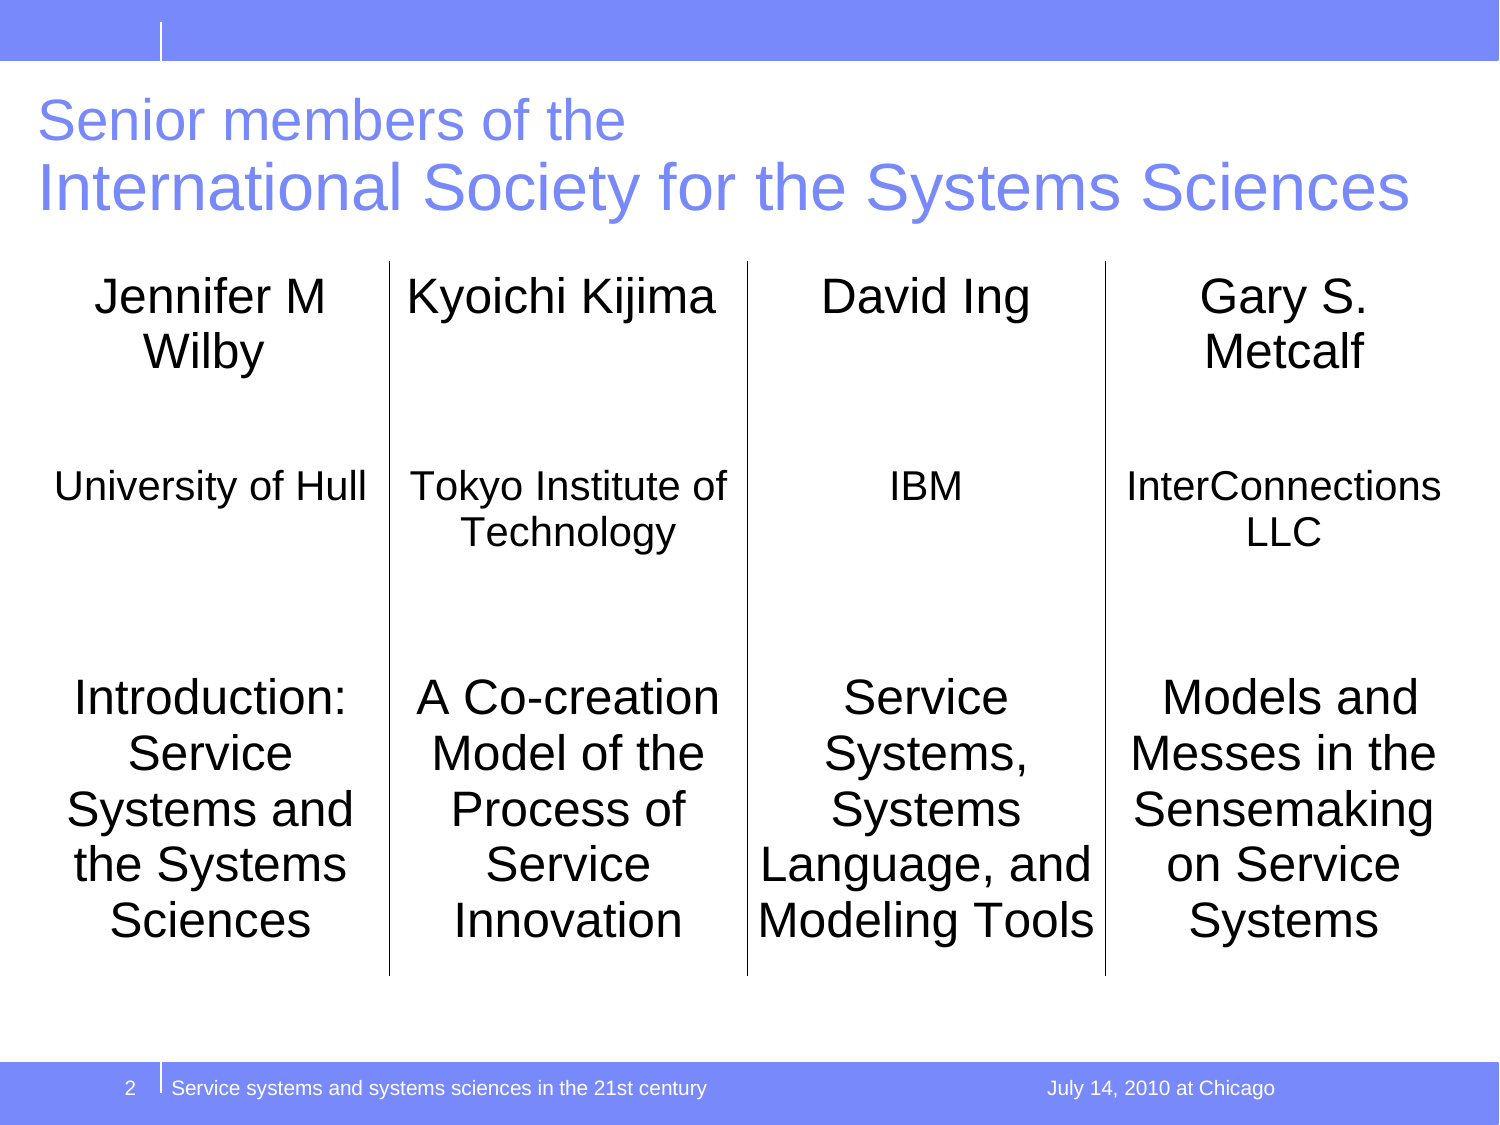

# Senior members of the International Society for the Systems Sciences
| Jennifer M Wilby | Kyoichi Kijima | David Ing | Gary S. Metcalf |
| --- | --- | --- | --- |
| University of Hull | Tokyo Institute of Technology | IBM | InterConnections LLC |
| Introduction: Service Systems and the Systems Sciences | A Co-creation Model of the Process of Service Innovation | Service Systems, Systems Language, and Modeling Tools | Models and Messes in the Sensemaking on Service Systems |
2
Service systems and systems sciences in the 21st century
July 14, 2010 at Chicago